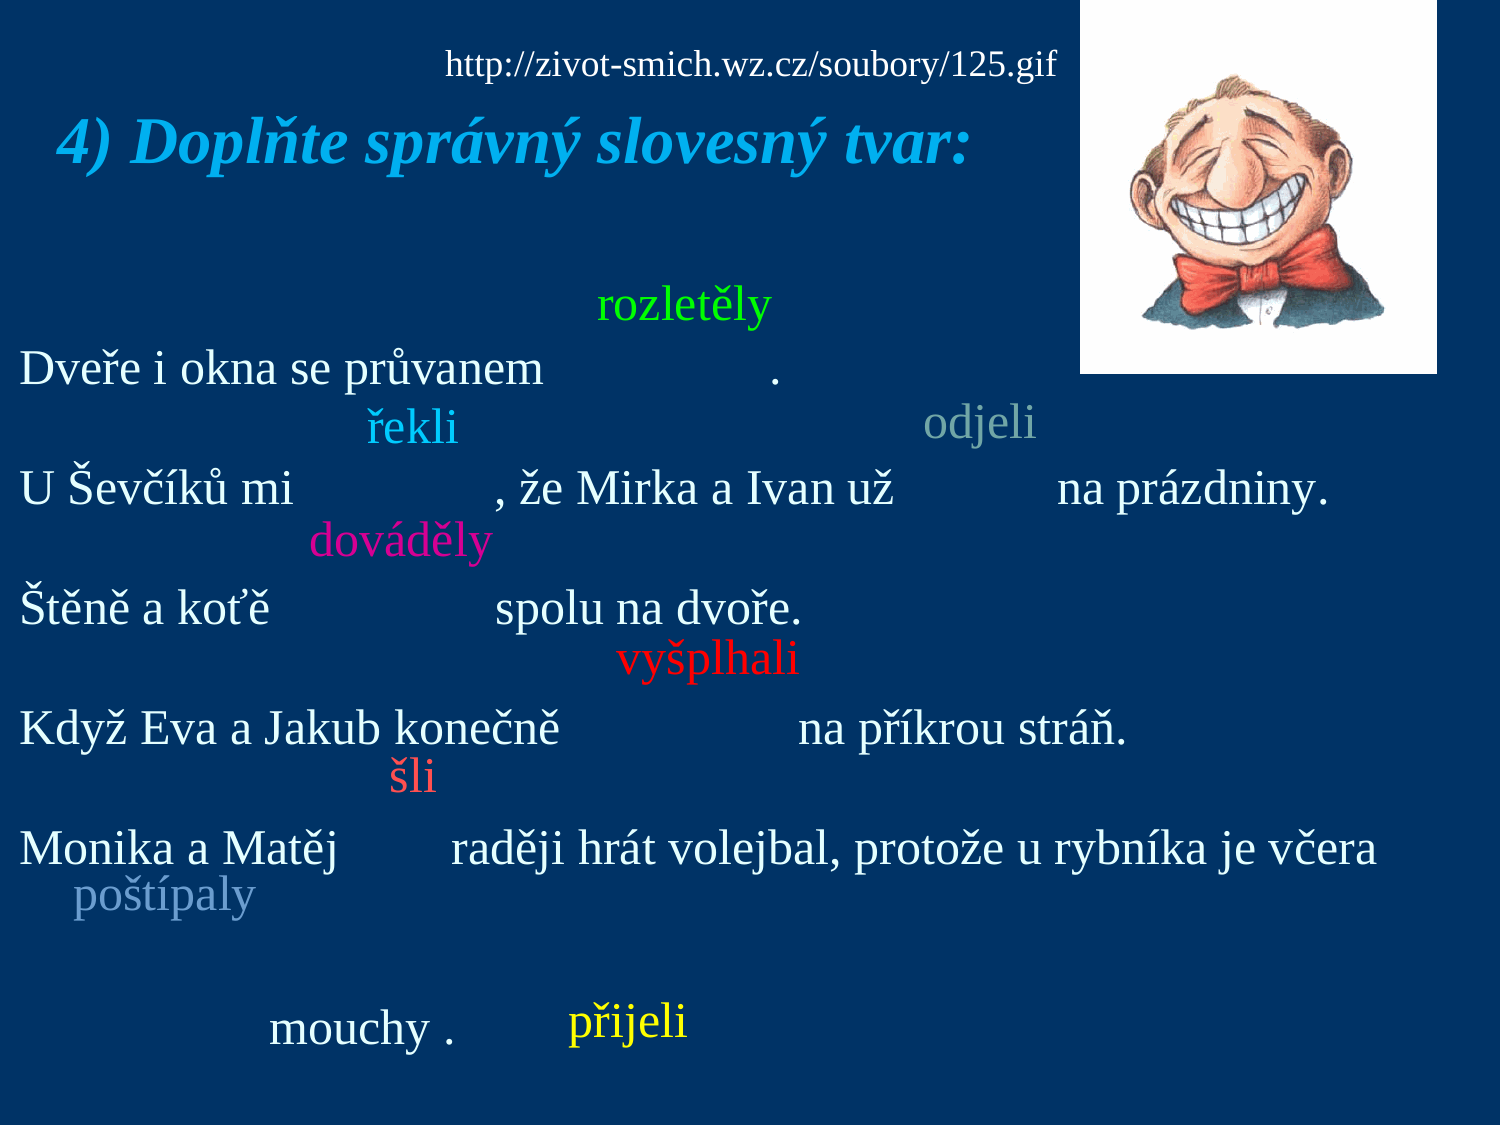

http://zivot-smich.wz.cz/soubory/125.gif
4) Doplňte správný slovesný tvar:
rozletěly
Dveře i okna se průvanem .
U Ševčíků mi , že Mirka a Ivan už na prázdniny.
Štěně a koťě spolu na dvoře.
Když Eva a Jakub konečně na příkrou stráň.
Monika a Matěj raději hrát volejbal, protože u rybníka je včera
 mouchy .
Babička a děda by k nám na delší dobu.
odjeli
řekli
dováděly
vyšplhali
šli
poštípaly
 přijeli